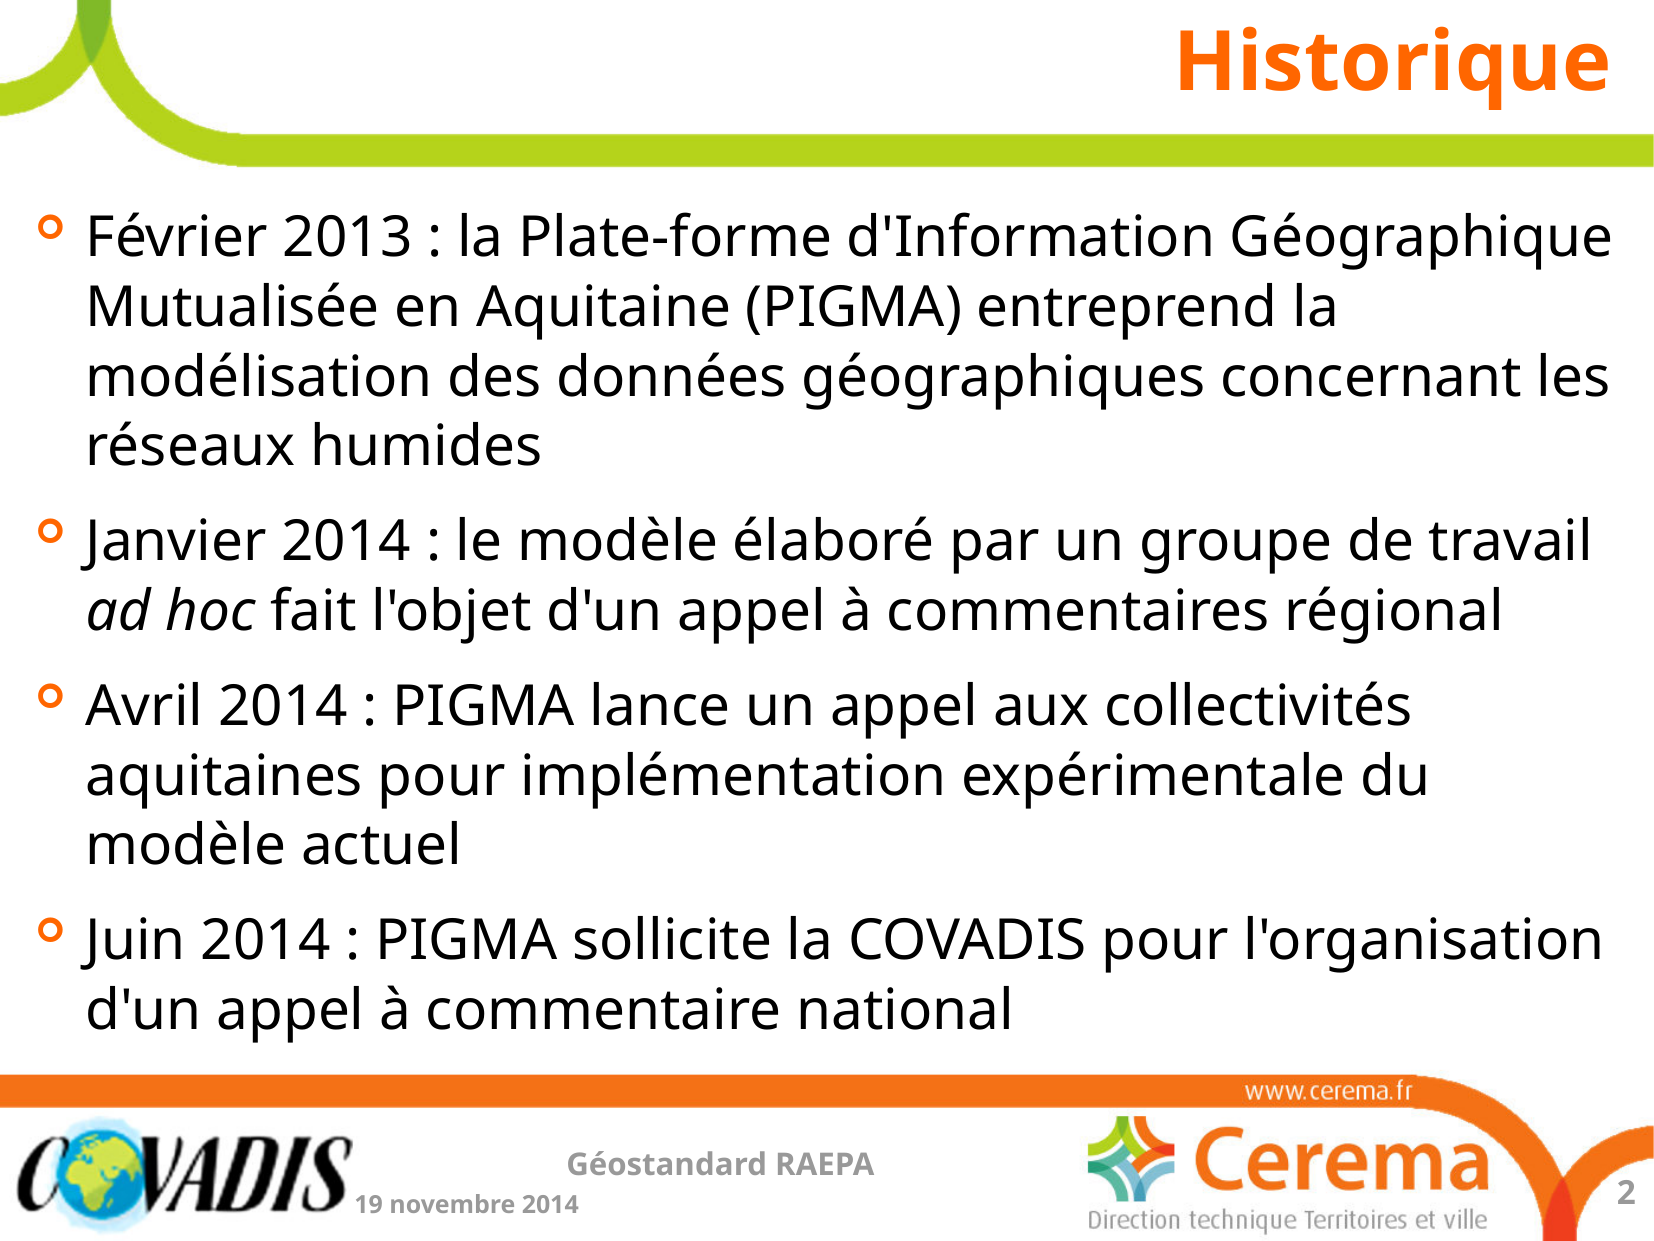

# Historique
Février 2013 : la Plate-forme d'Information Géographique Mutualisée en Aquitaine (PIGMA) entreprend la modélisation des données géographiques concernant les réseaux humides
Janvier 2014 : le modèle élaboré par un groupe de travail ad hoc fait l'objet d'un appel à commentaires régional
Avril 2014 : PIGMA lance un appel aux collectivités aquitaines pour implémentation expérimentale du modèle actuel
Juin 2014 : PIGMA sollicite la COVADIS pour l'organisation d'un appel à commentaire national
Géostandard RAEPA
2
19 novembre 2014